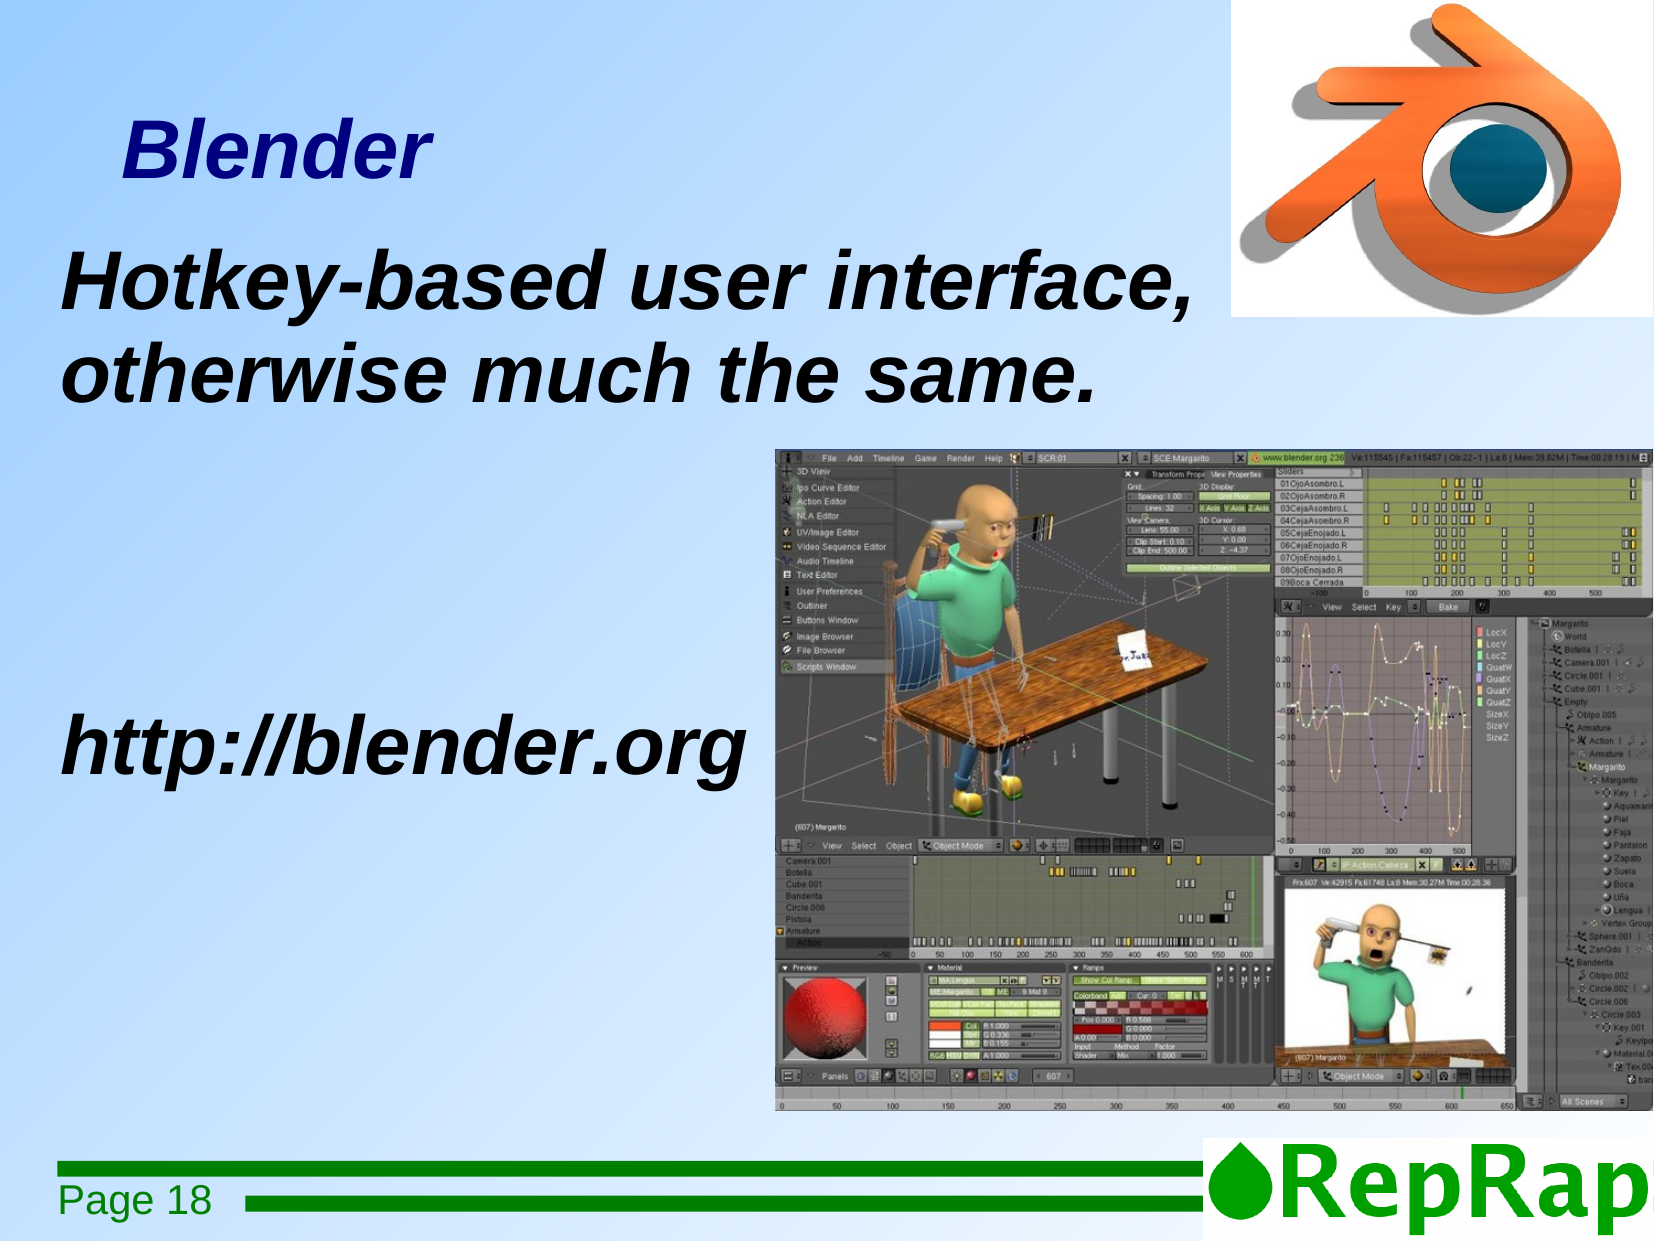

# Blender
Hotkey-based user interface, otherwise much the same.
http://blender.org